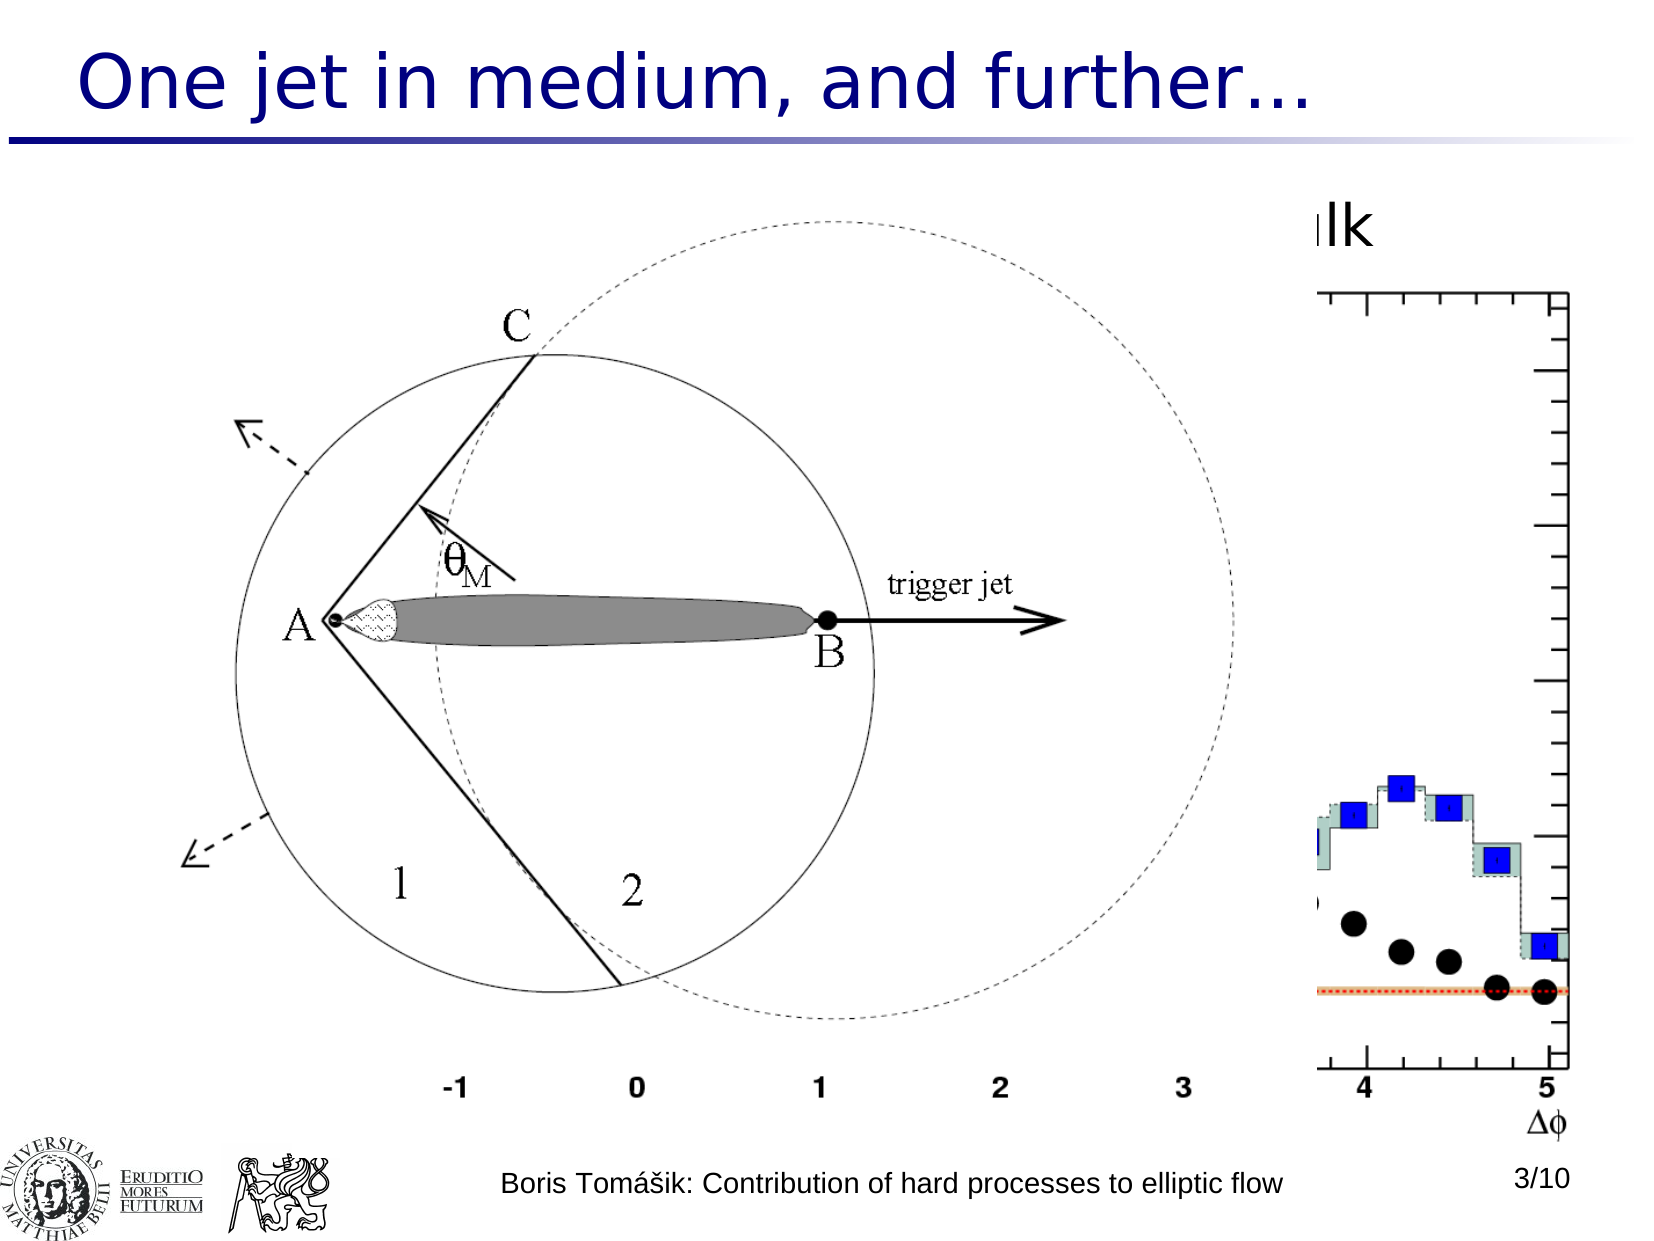

# One jet in medium, and further...
Momentum is being transferred to the bulk
=> expect collective response of the bulk
 Proposed Mach cones
-> possible signals seen in correlation data
-> cones correlated to leading particle
		(not primarily correlated to elliptic flow)
LHC (and maybe RHIC):
more than one (mini)jet in single event
What is the influence of two or more (pairs of) jets which transfer momentum on the bulk?
3